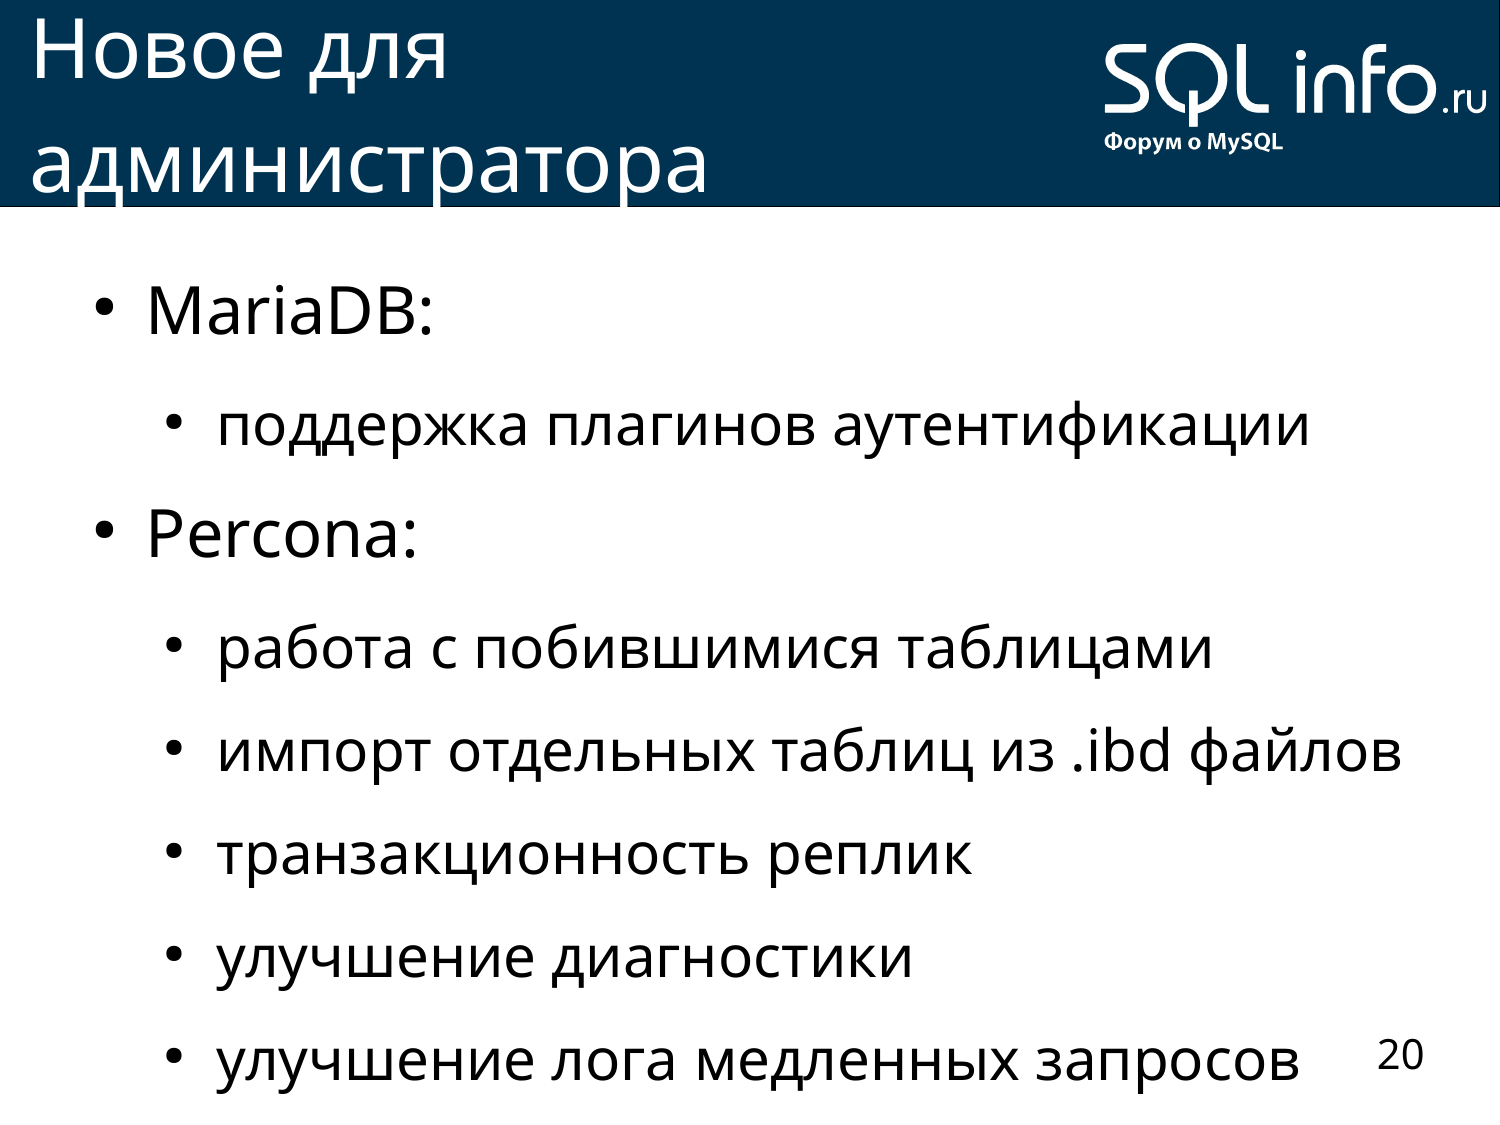

# Новое для администратора
MariaDB:
поддержка плагинов аутентификации
Percona:
работа с побившимися таблицами
импорт отдельных таблиц из .ibd файлов
транзакционность реплик
улучшение диагностики
улучшение лога медленных запросов
20